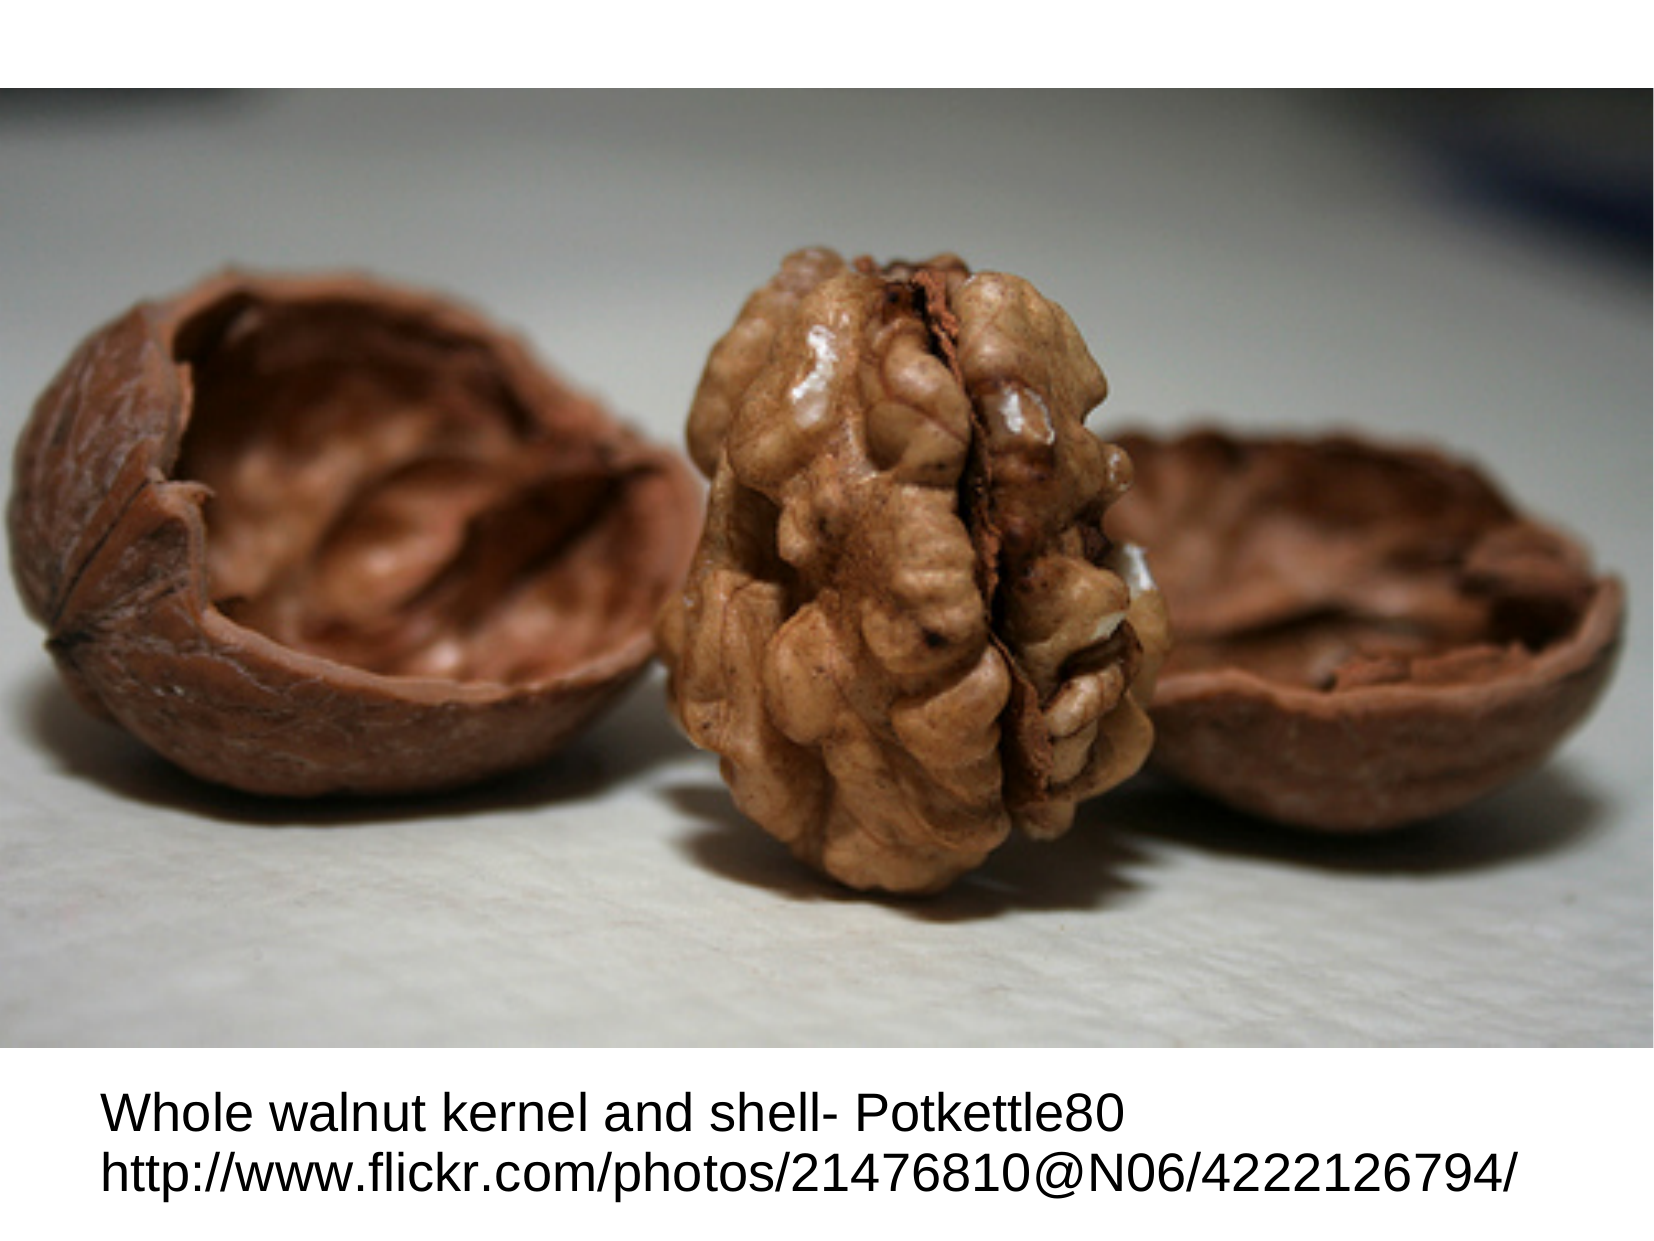

Whole walnut kernel and shell- Potkettle80
http://www.flickr.com/photos/21476810@N06/4222126794/